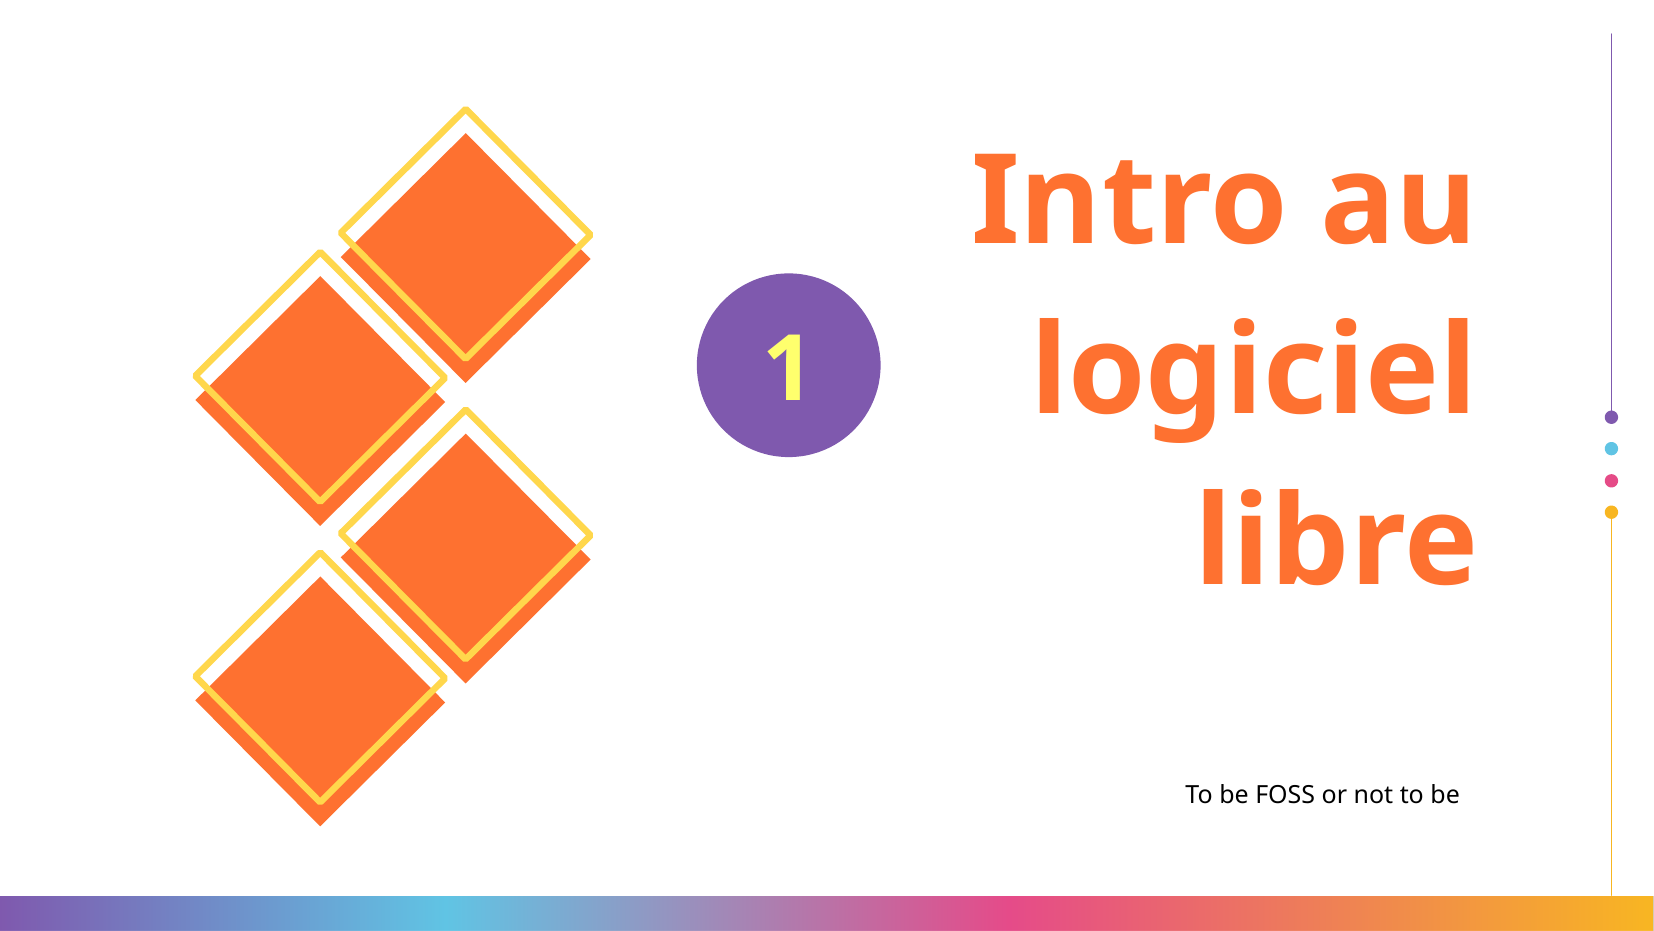

# Intro au logiciel libre
1
To be FOSS or not to be